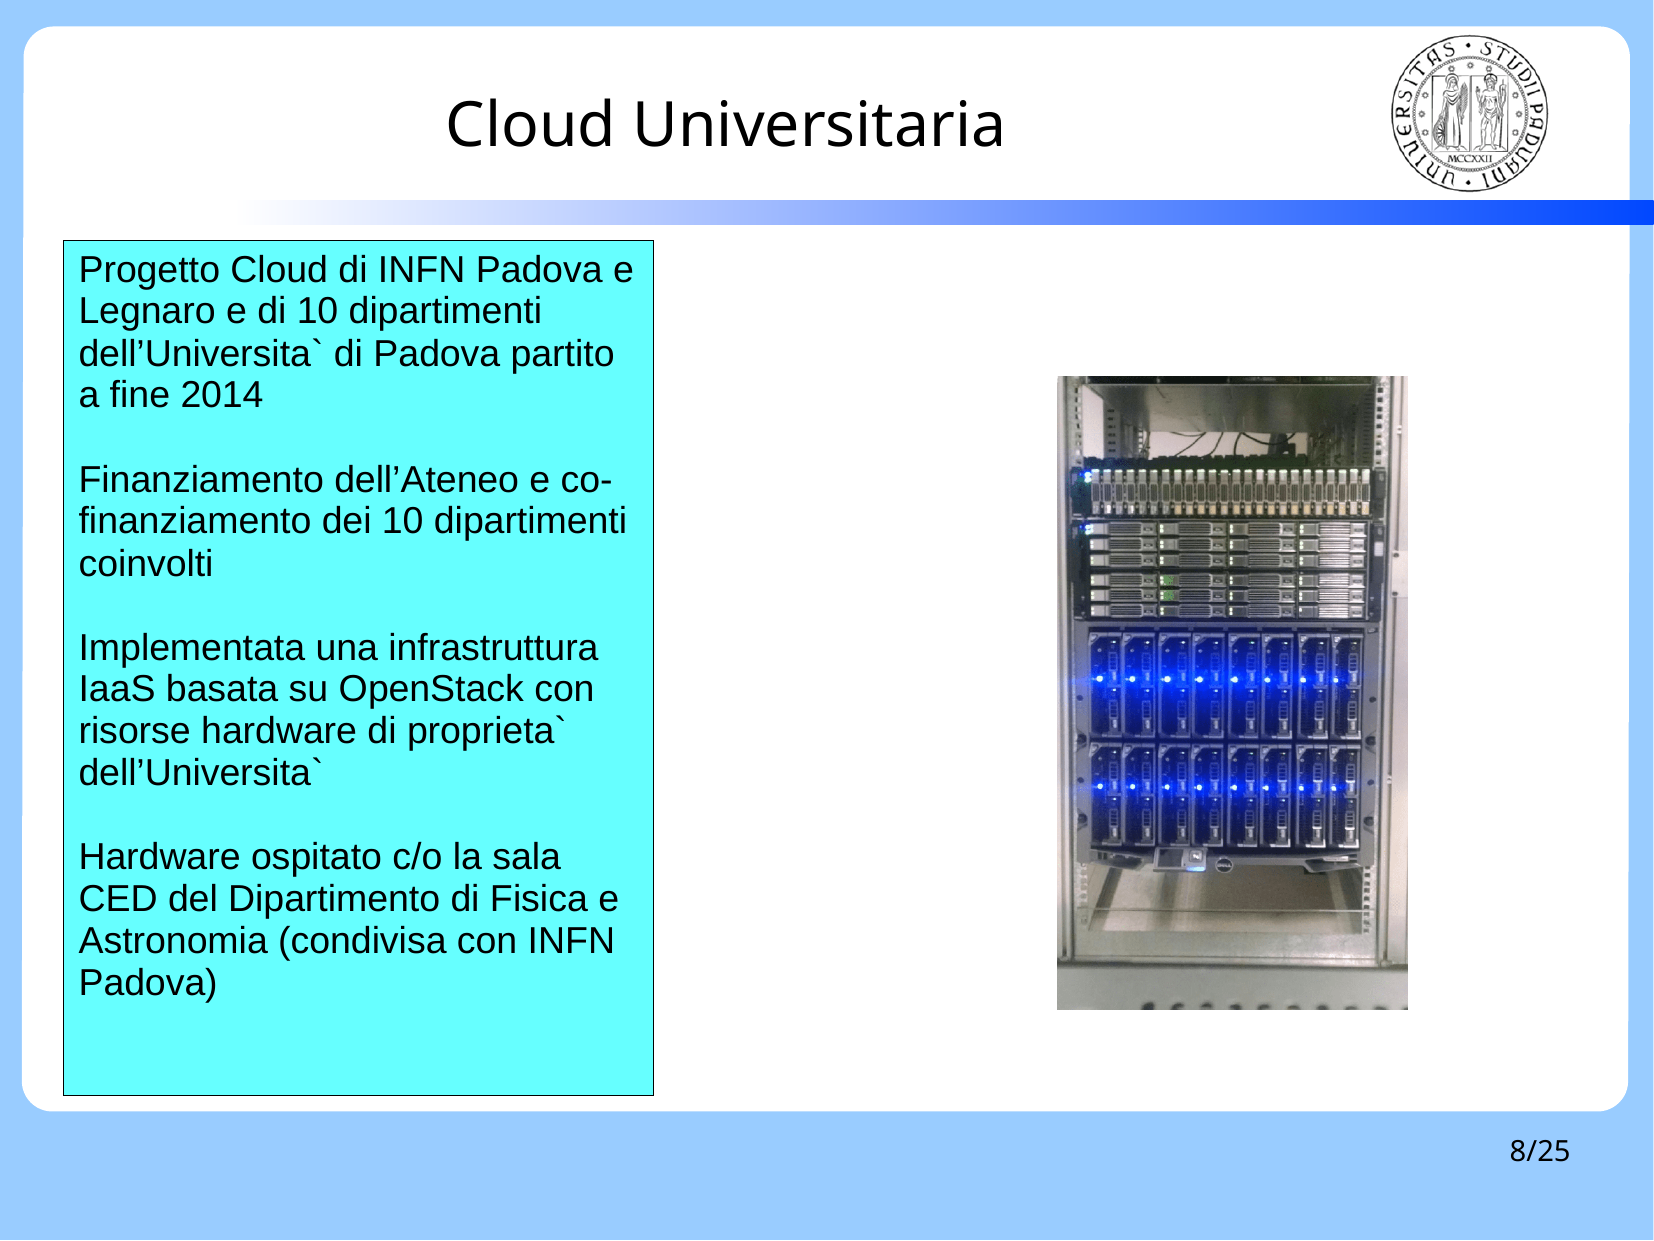

# Cloud Universitaria
Progetto Cloud di INFN Padova e Legnaro e di 10 dipartimenti dell’Universita` di Padova partito a fine 2014
Finanziamento dell’Ateneo e co-finanziamento dei 10 dipartimenti coinvolti
Implementata una infrastruttura IaaS basata su OpenStack con risorse hardware di proprieta` dell’Universita`
Hardware ospitato c/o la sala CED del Dipartimento di Fisica e Astronomia (condivisa con INFN Padova)
8